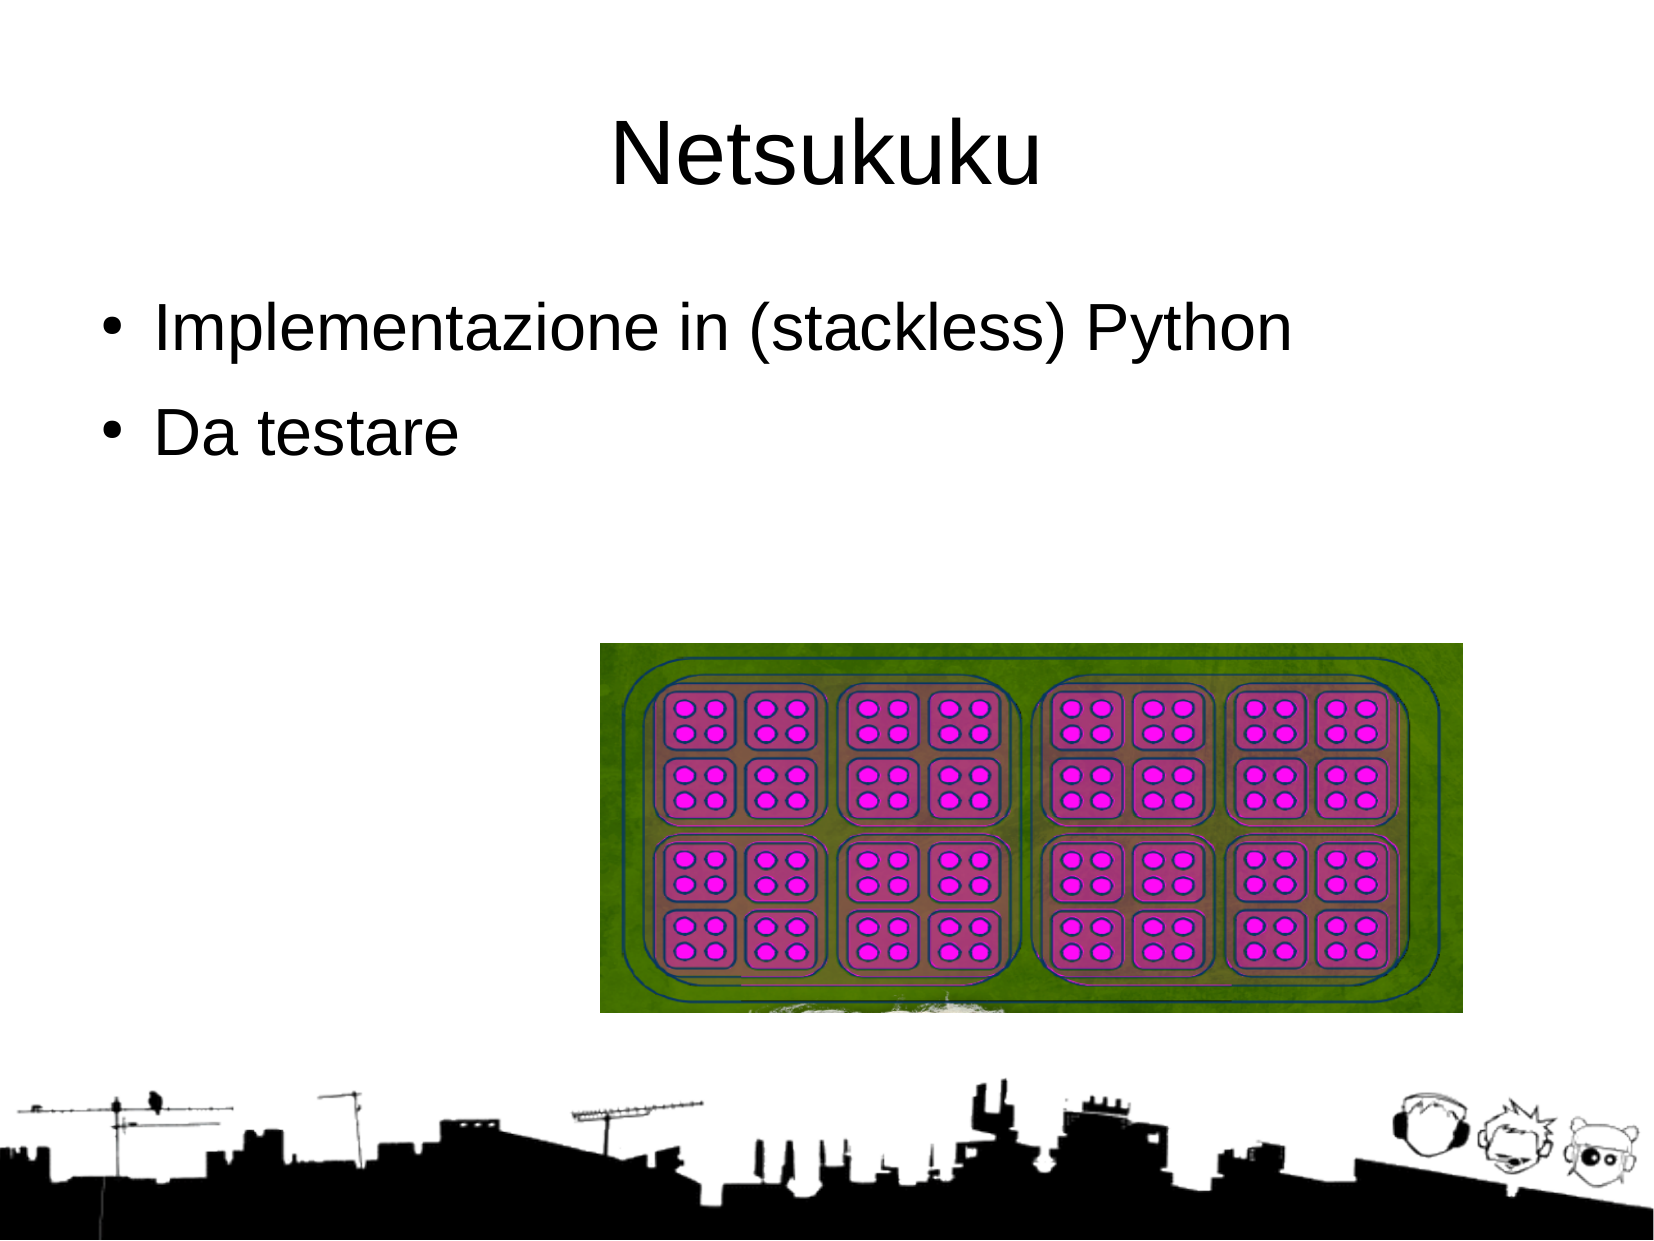

# Netsukuku
Implementazione in (stackless) Python
Da testare